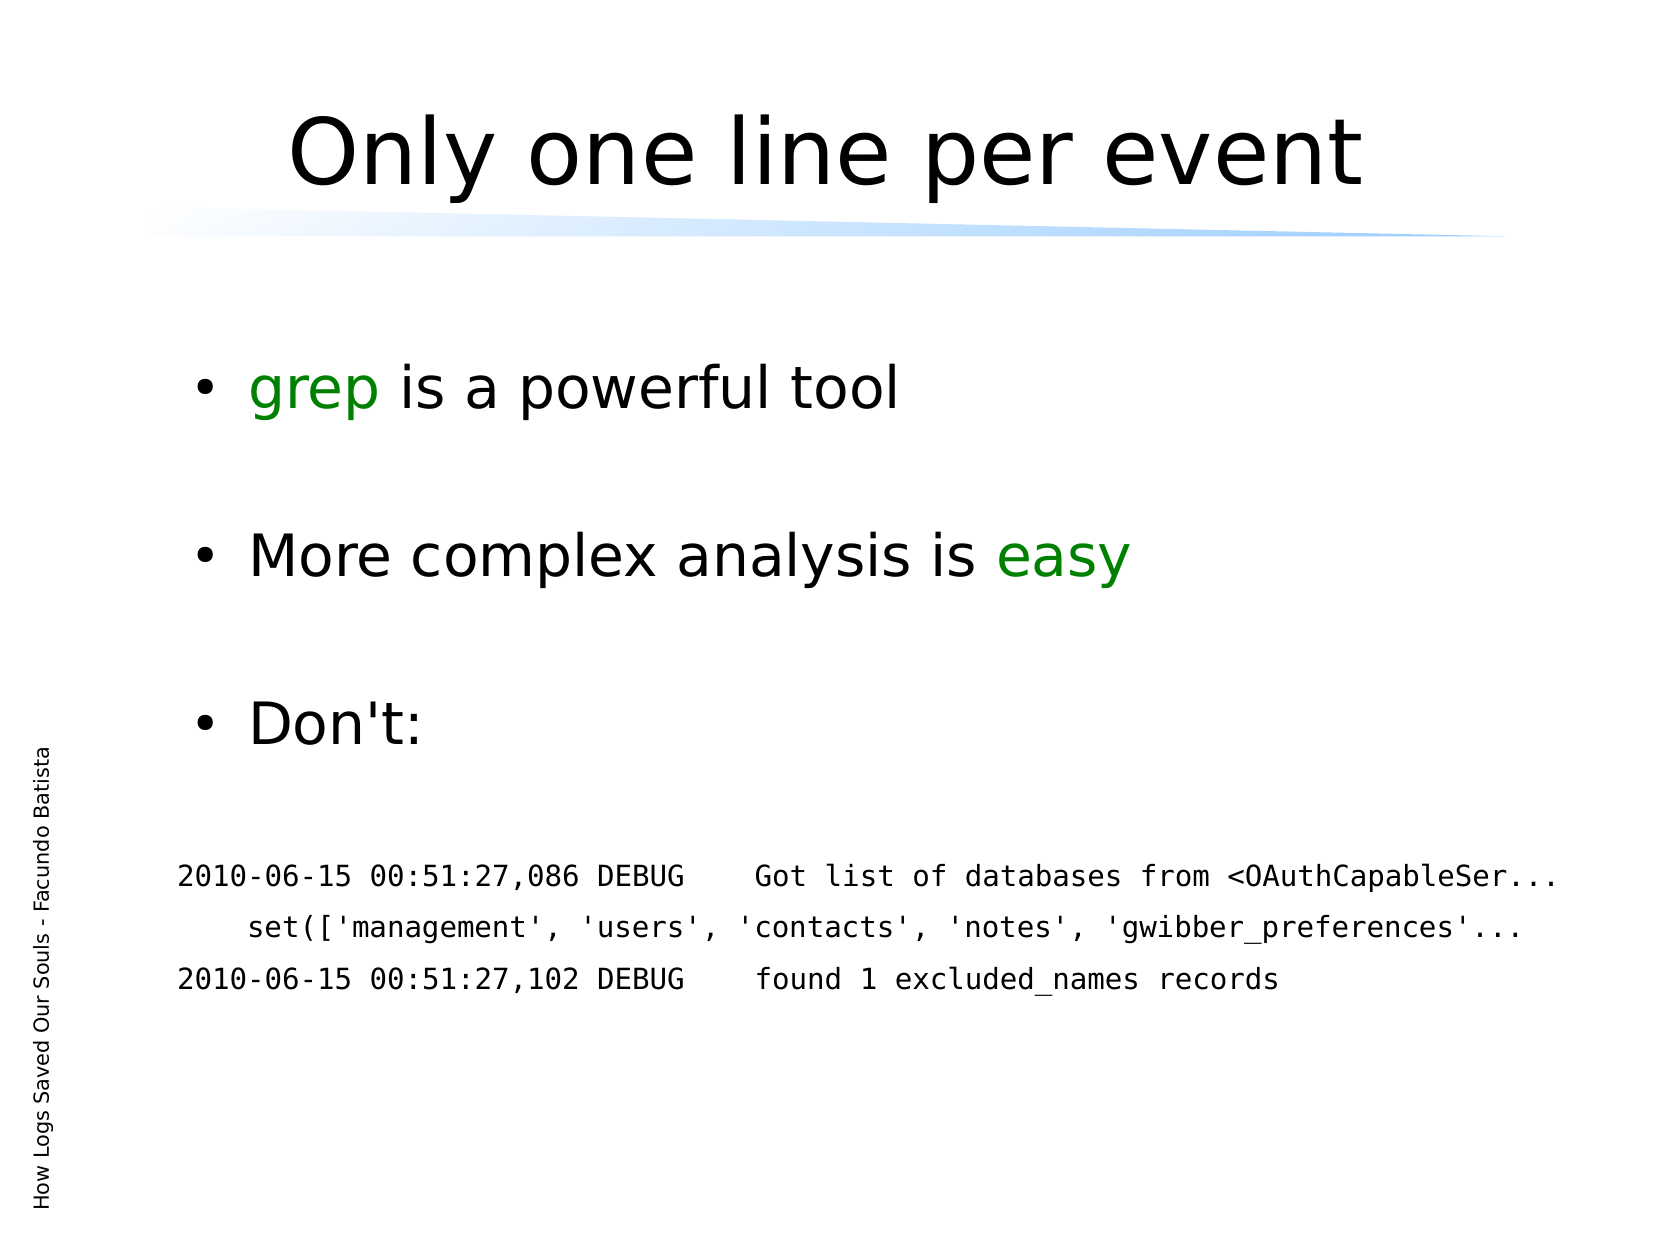

# Only one line per event
grep is a powerful tool
More complex analysis is easy
Don't:
2010-06-15 00:51:27,086 DEBUG Got list of databases from <OAuthCapableSer...
 set(['management', 'users', 'contacts', 'notes', 'gwibber_preferences'...
2010-06-15 00:51:27,102 DEBUG found 1 excluded_names records